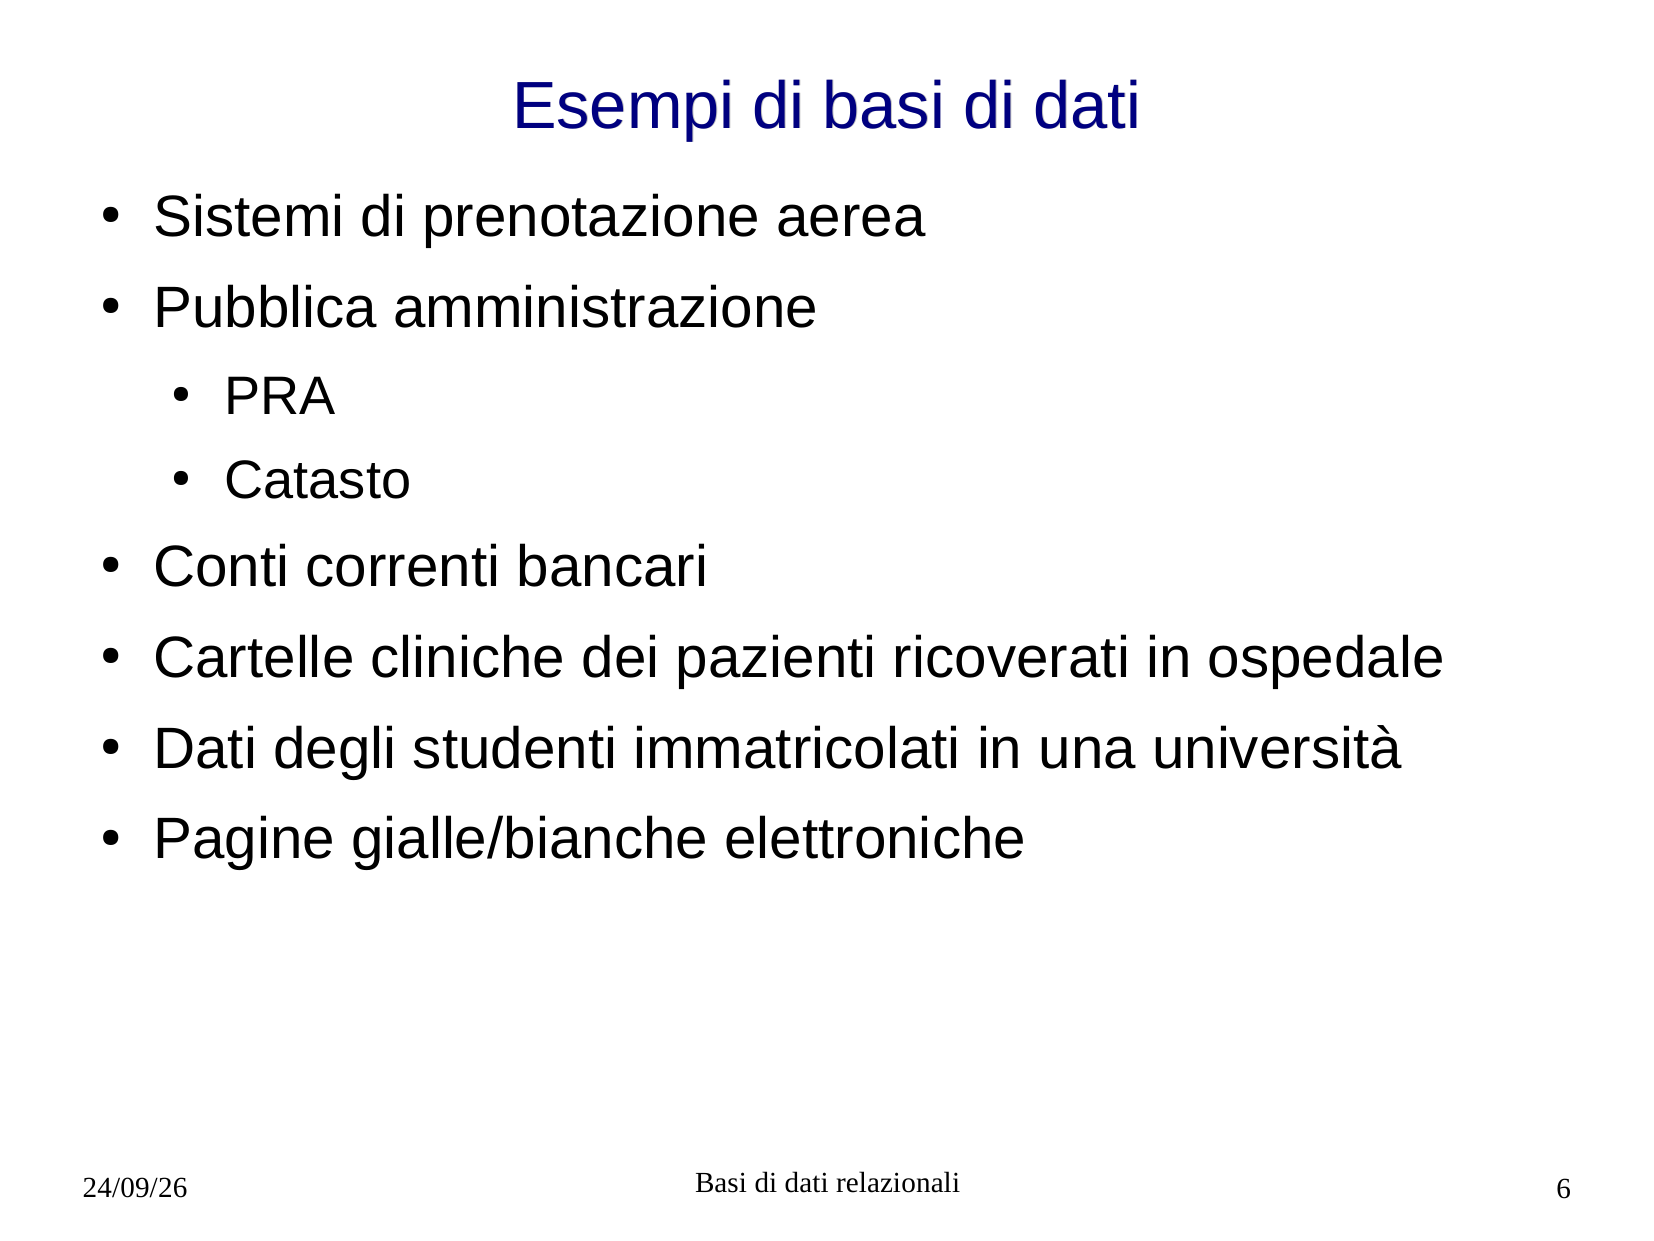

# Esempi di basi di dati
Sistemi di prenotazione aerea
Pubblica amministrazione
PRA
Catasto
Conti correnti bancari
Cartelle cliniche dei pazienti ricoverati in ospedale
Dati degli studenti immatricolati in una università
Pagine gialle/bianche elettroniche